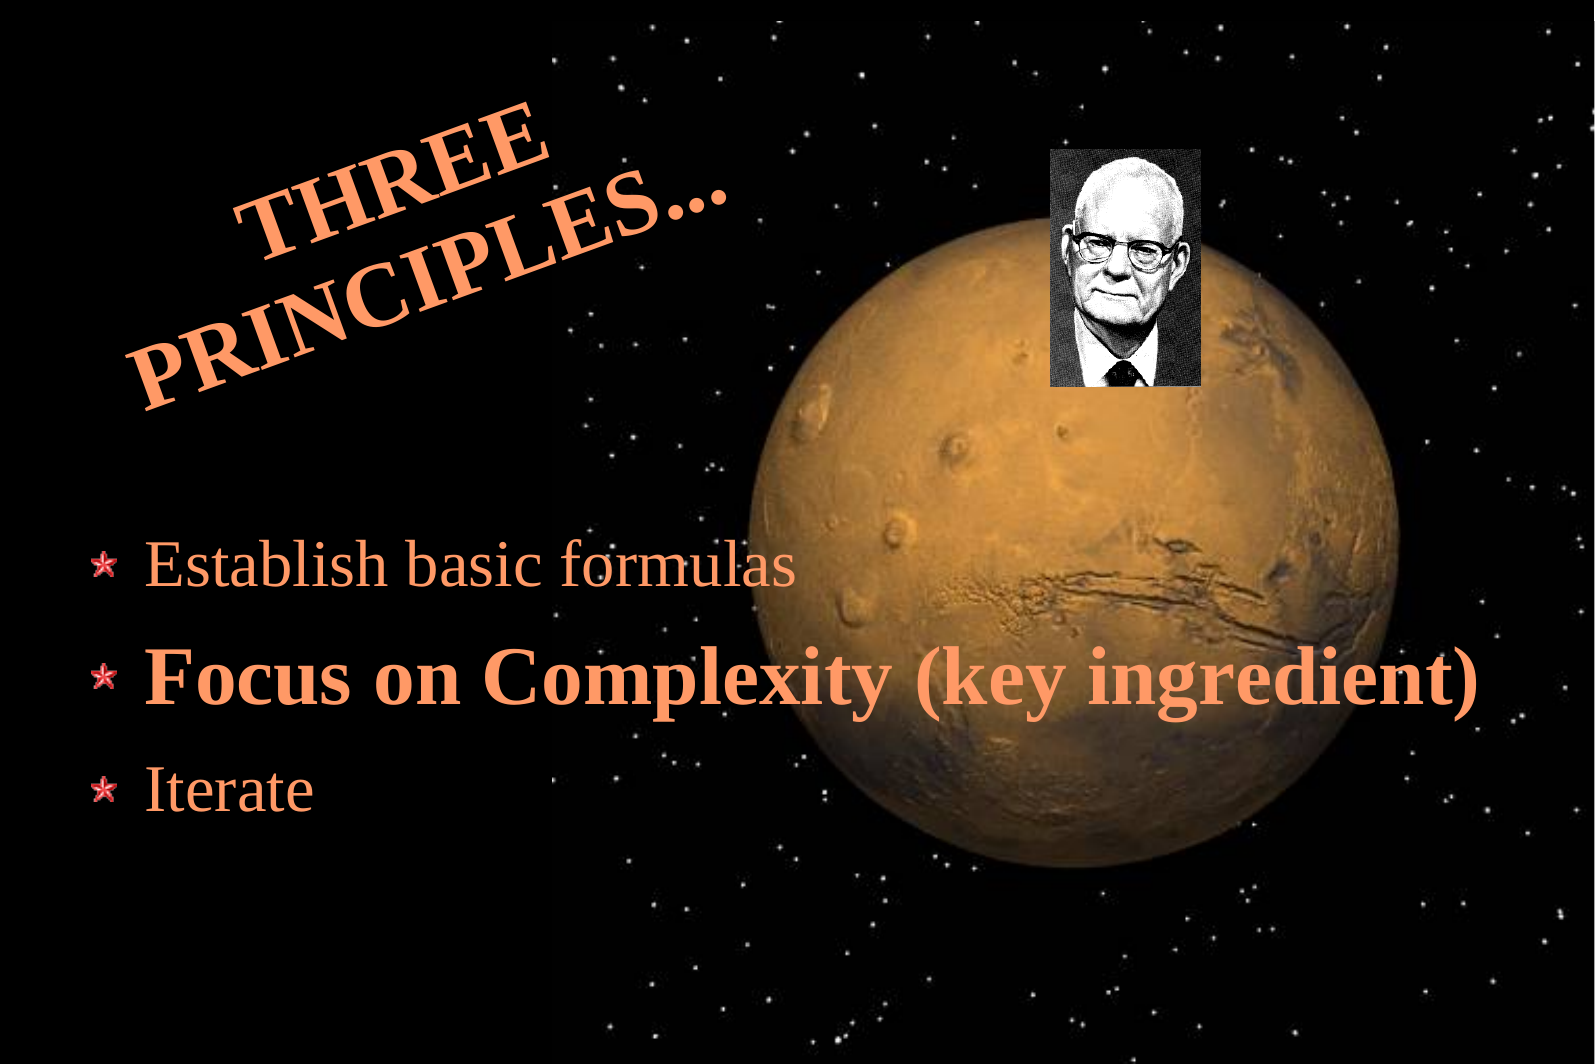

# THREE PRINCIPLES...
Establish basic formulas
Focus on Complexity (key ingredient)
Iterate